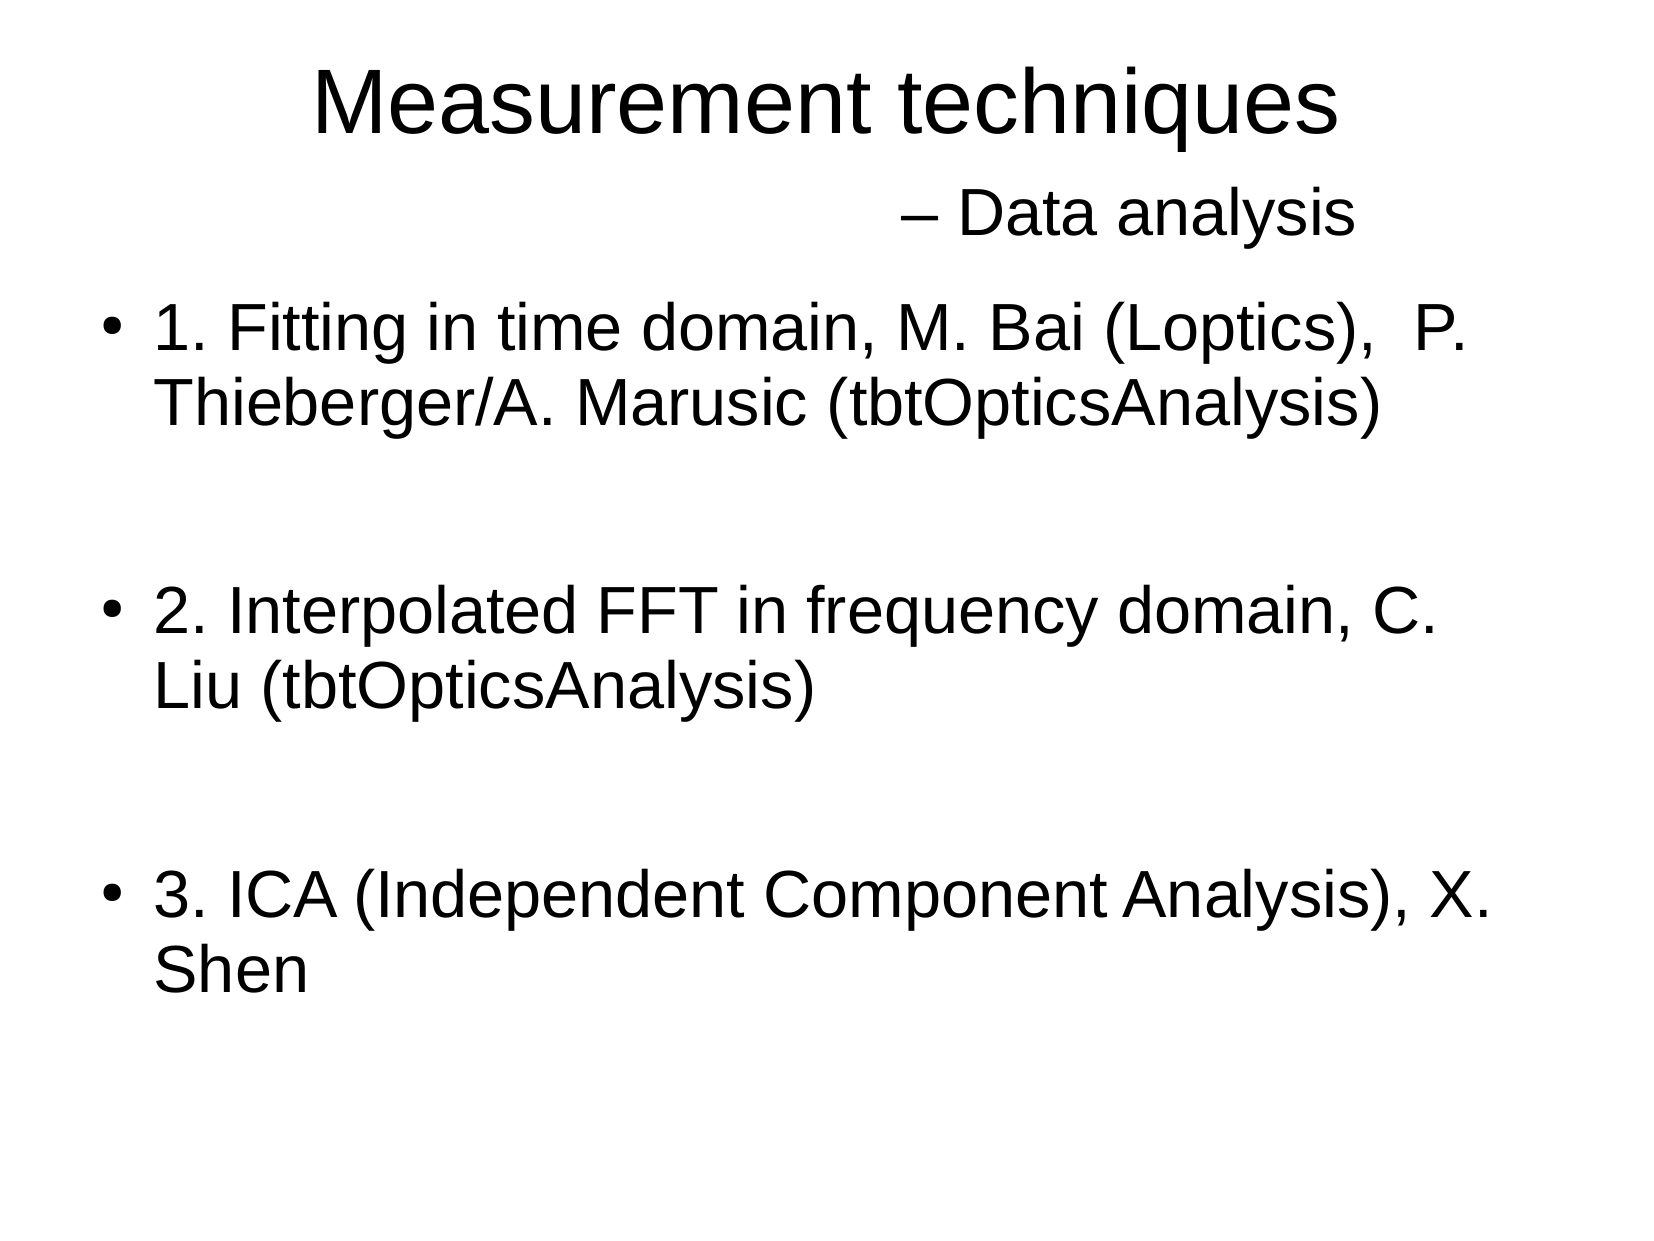

# Measurement techniques – Data analysis
1. Fitting in time domain, M. Bai (Loptics), P. Thieberger/A. Marusic (tbtOpticsAnalysis)
2. Interpolated FFT in frequency domain, C. Liu (tbtOpticsAnalysis)
3. ICA (Independent Component Analysis), X. Shen